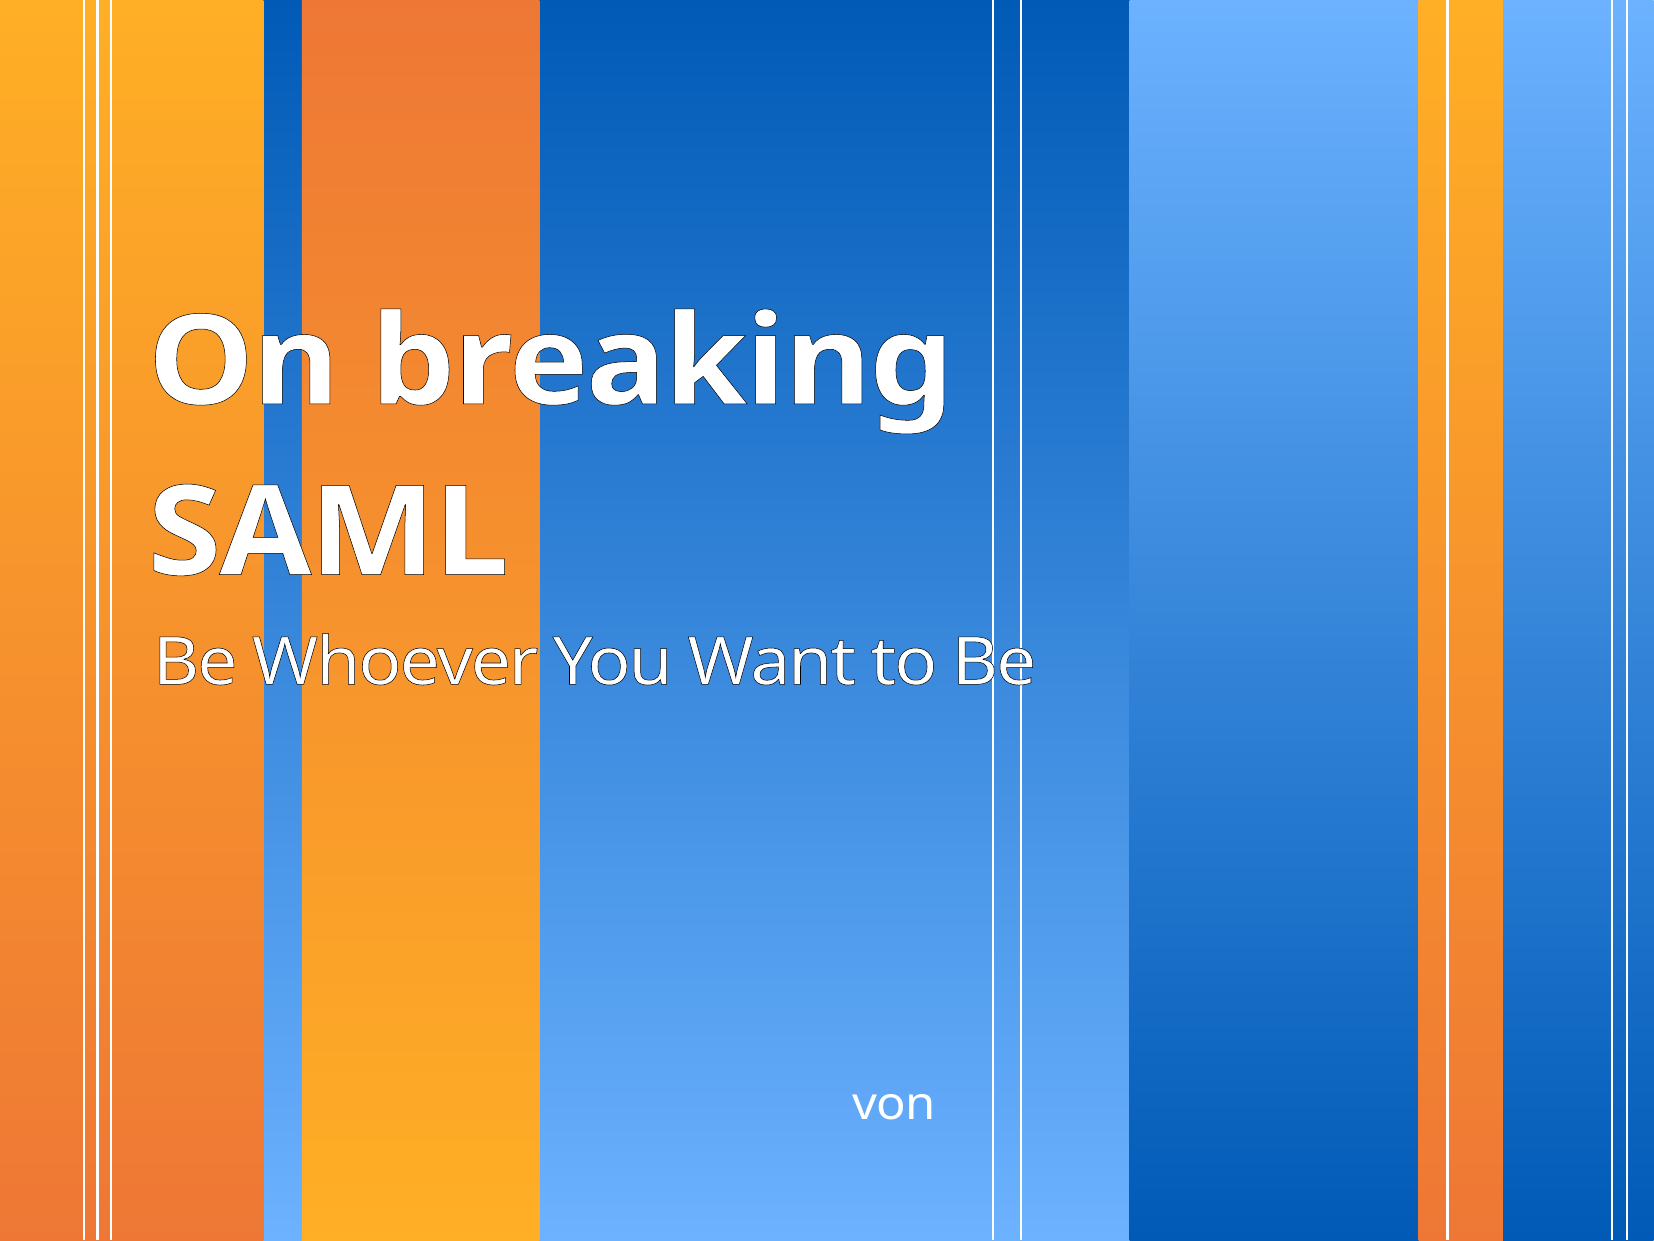

On breaking SAML
# Be Whoever You Want to Be
von